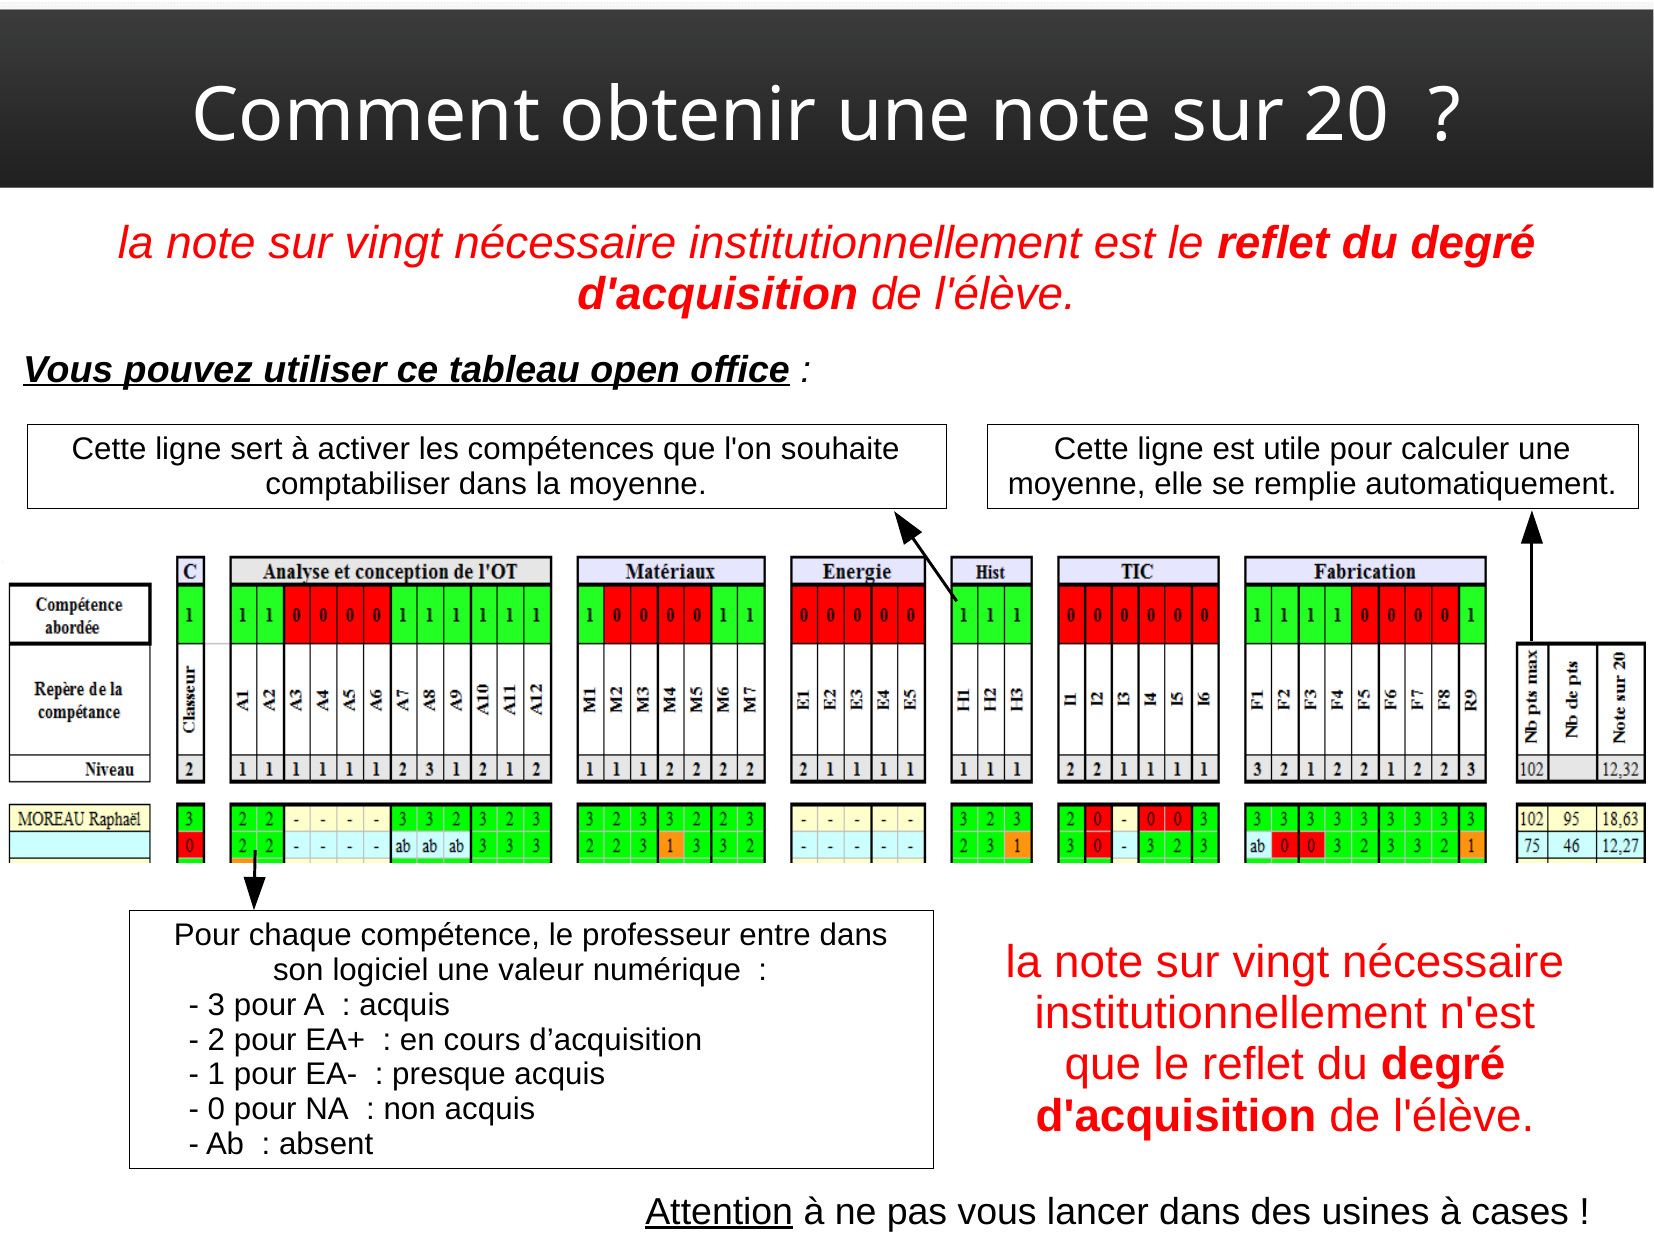

Comment obtenir une note sur 20  ?
la note sur vingt nécessaire institutionnellement est le reflet du degré d'acquisition de l'élève.
Vous pouvez utiliser ce tableau open office :
Cette ligne est utile pour calculer une moyenne, elle se remplie automatiquement.
Cette ligne sert à activer les compétences que l'on souhaite comptabiliser dans la moyenne.
Pour chaque compétence, le professeur entre dans son logiciel une valeur numérique  :
 - 3 pour A  : acquis
 - 2 pour EA+  : en cours d’acquisition
 - 1 pour EA-  : presque acquis
 - 0 pour NA  : non acquis
 - Ab  : absent
la note sur vingt nécessaire institutionnellement n'est que le reflet du degré d'acquisition de l'élève.
Attention à ne pas vous lancer dans des usines à cases !